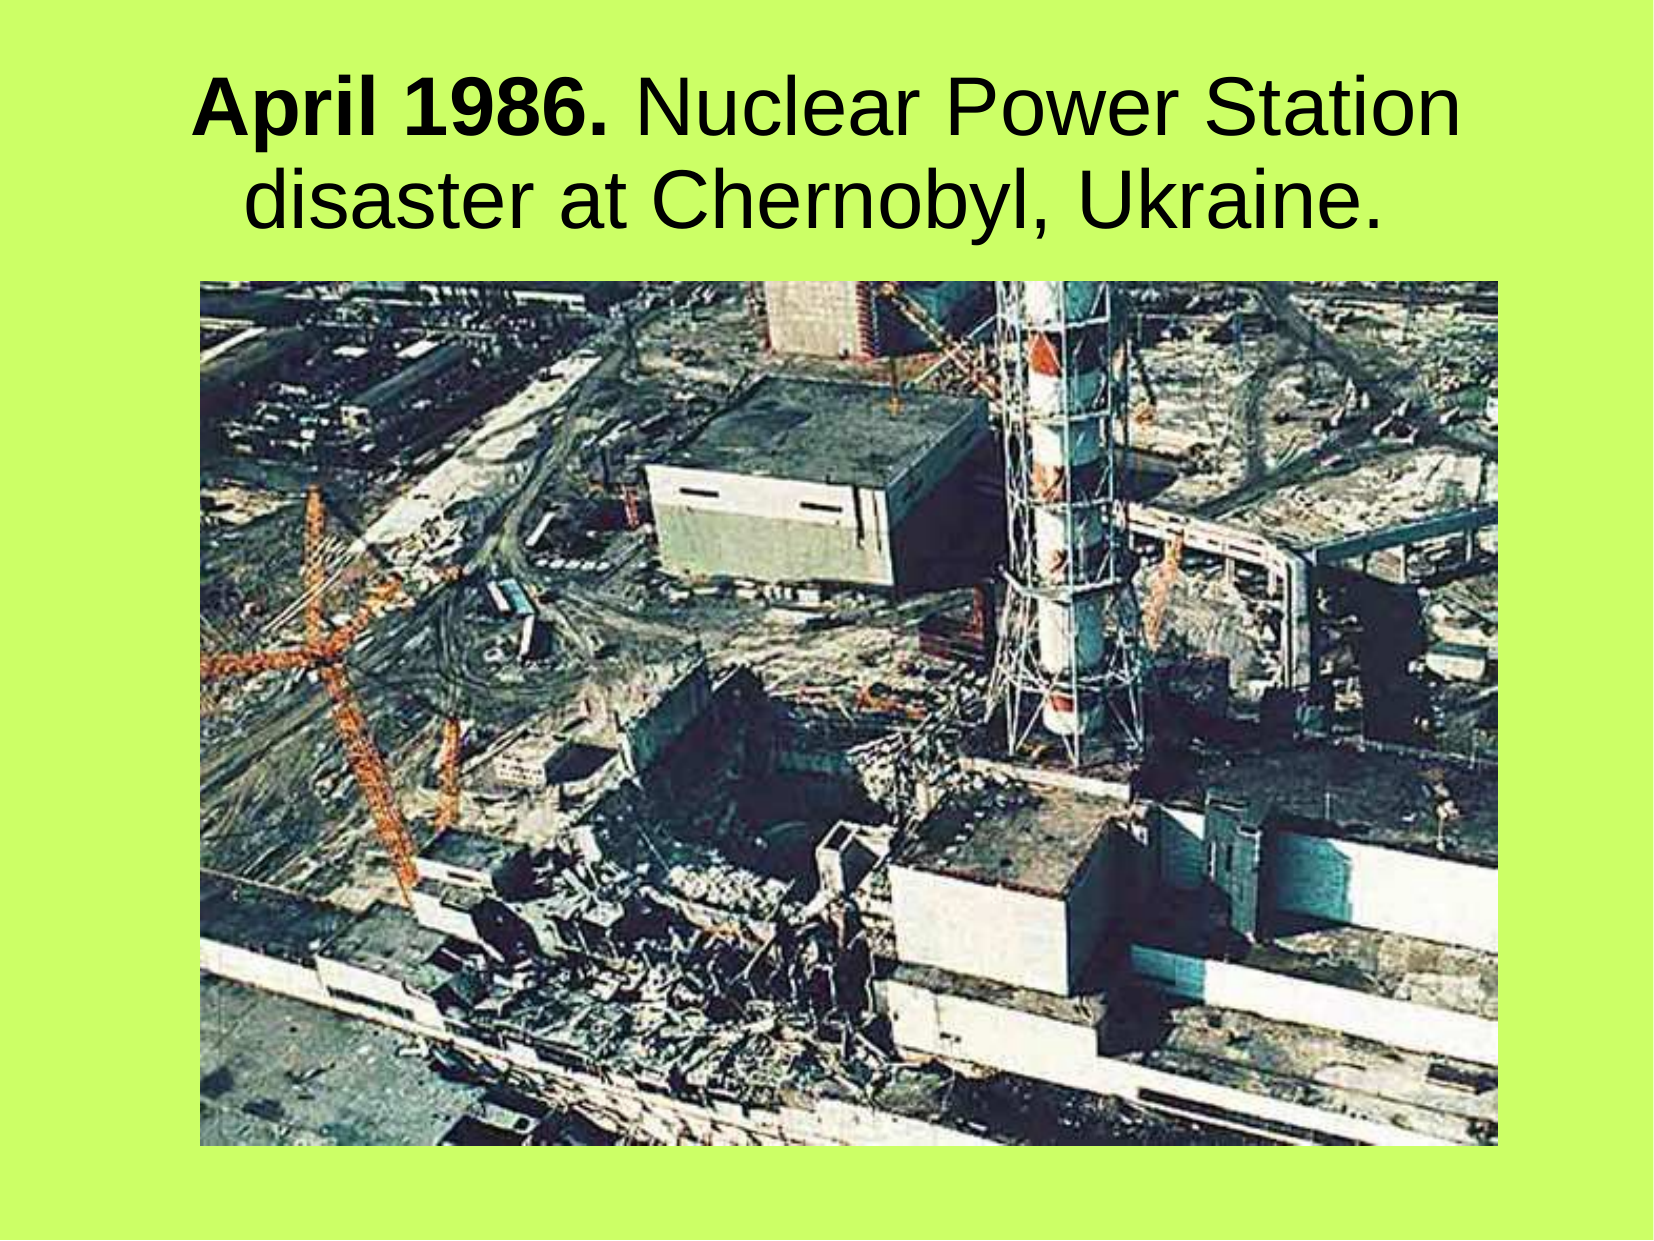

# April 1986. Nuclear Power Station disaster at Chernobyl, Ukraine.